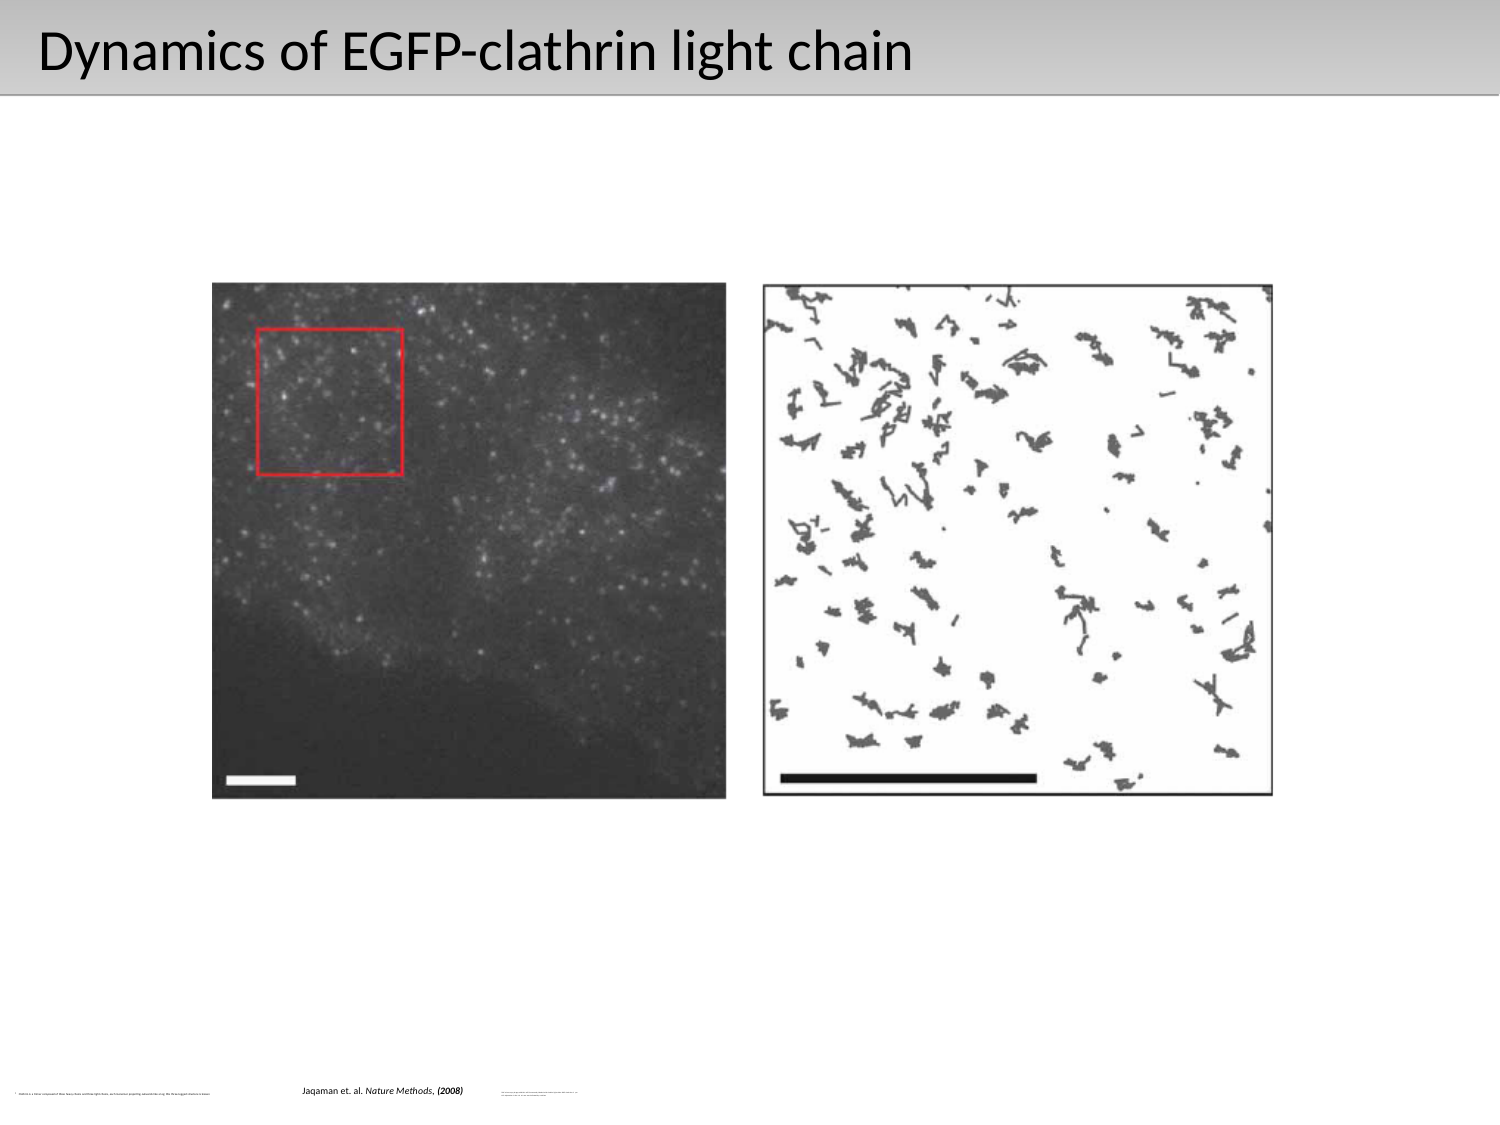

# Dynamics of EGFP-clathrin light chain
Clathrin is a trimer composed of three heavy chains and three light chains, each monomer projecting outwards like a leg; this three-legged structure is known
Jaqaman et. al. Nature Methods, (2008)
TIRF microscopy image ofa BSC1 cell fluorescently labeled with clathrin light chain–EGFP. Scale bar 5 mm.
CCP trajectories in the 10 10 mm area indicated by a red box